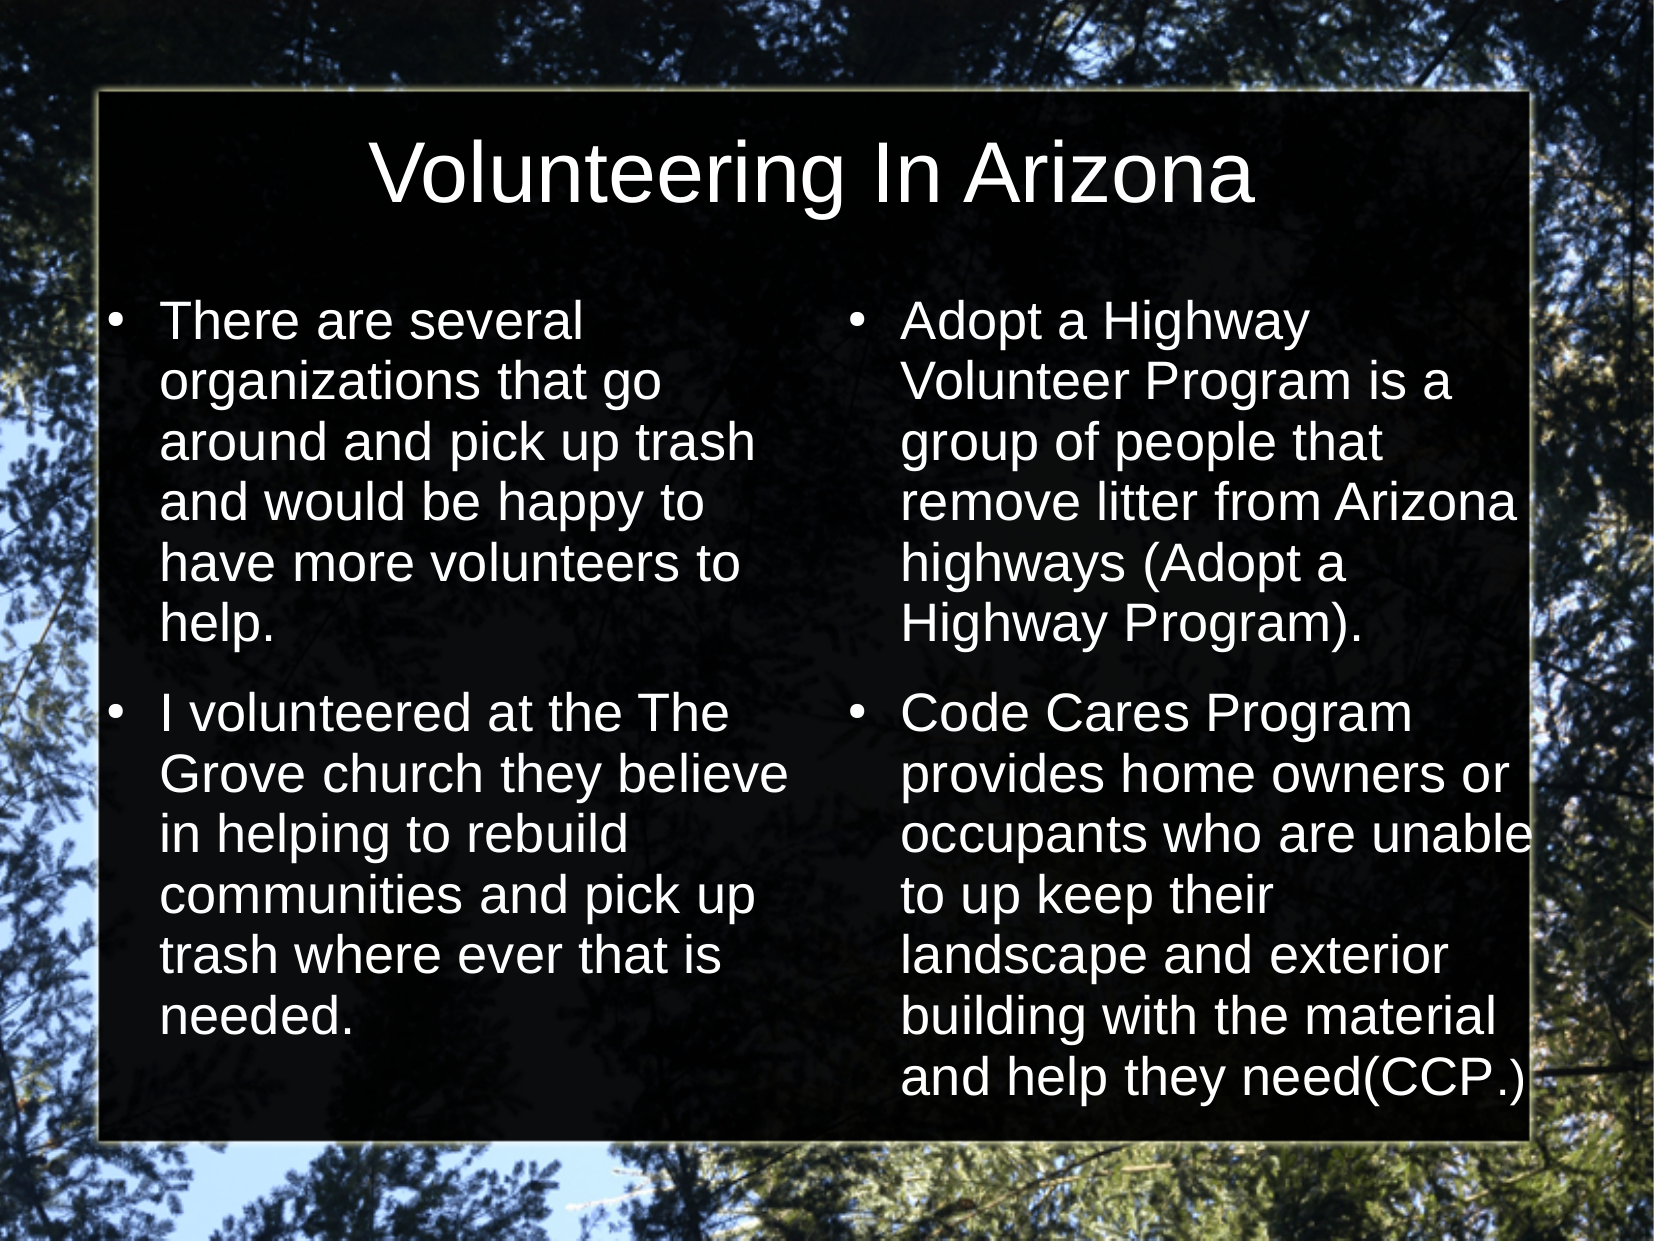

# Volunteering In Arizona
There are several organizations that go around and pick up trash and would be happy to have more volunteers to help.
I volunteered at the The Grove church they believe in helping to rebuild communities and pick up trash where ever that is needed.
Adopt a Highway Volunteer Program is a group of people that remove litter from Arizona highways (Adopt a Highway Program).
Code Cares Program provides home owners or occupants who are unable to up keep their landscape and exterior building with the material and help they need(CCP.)